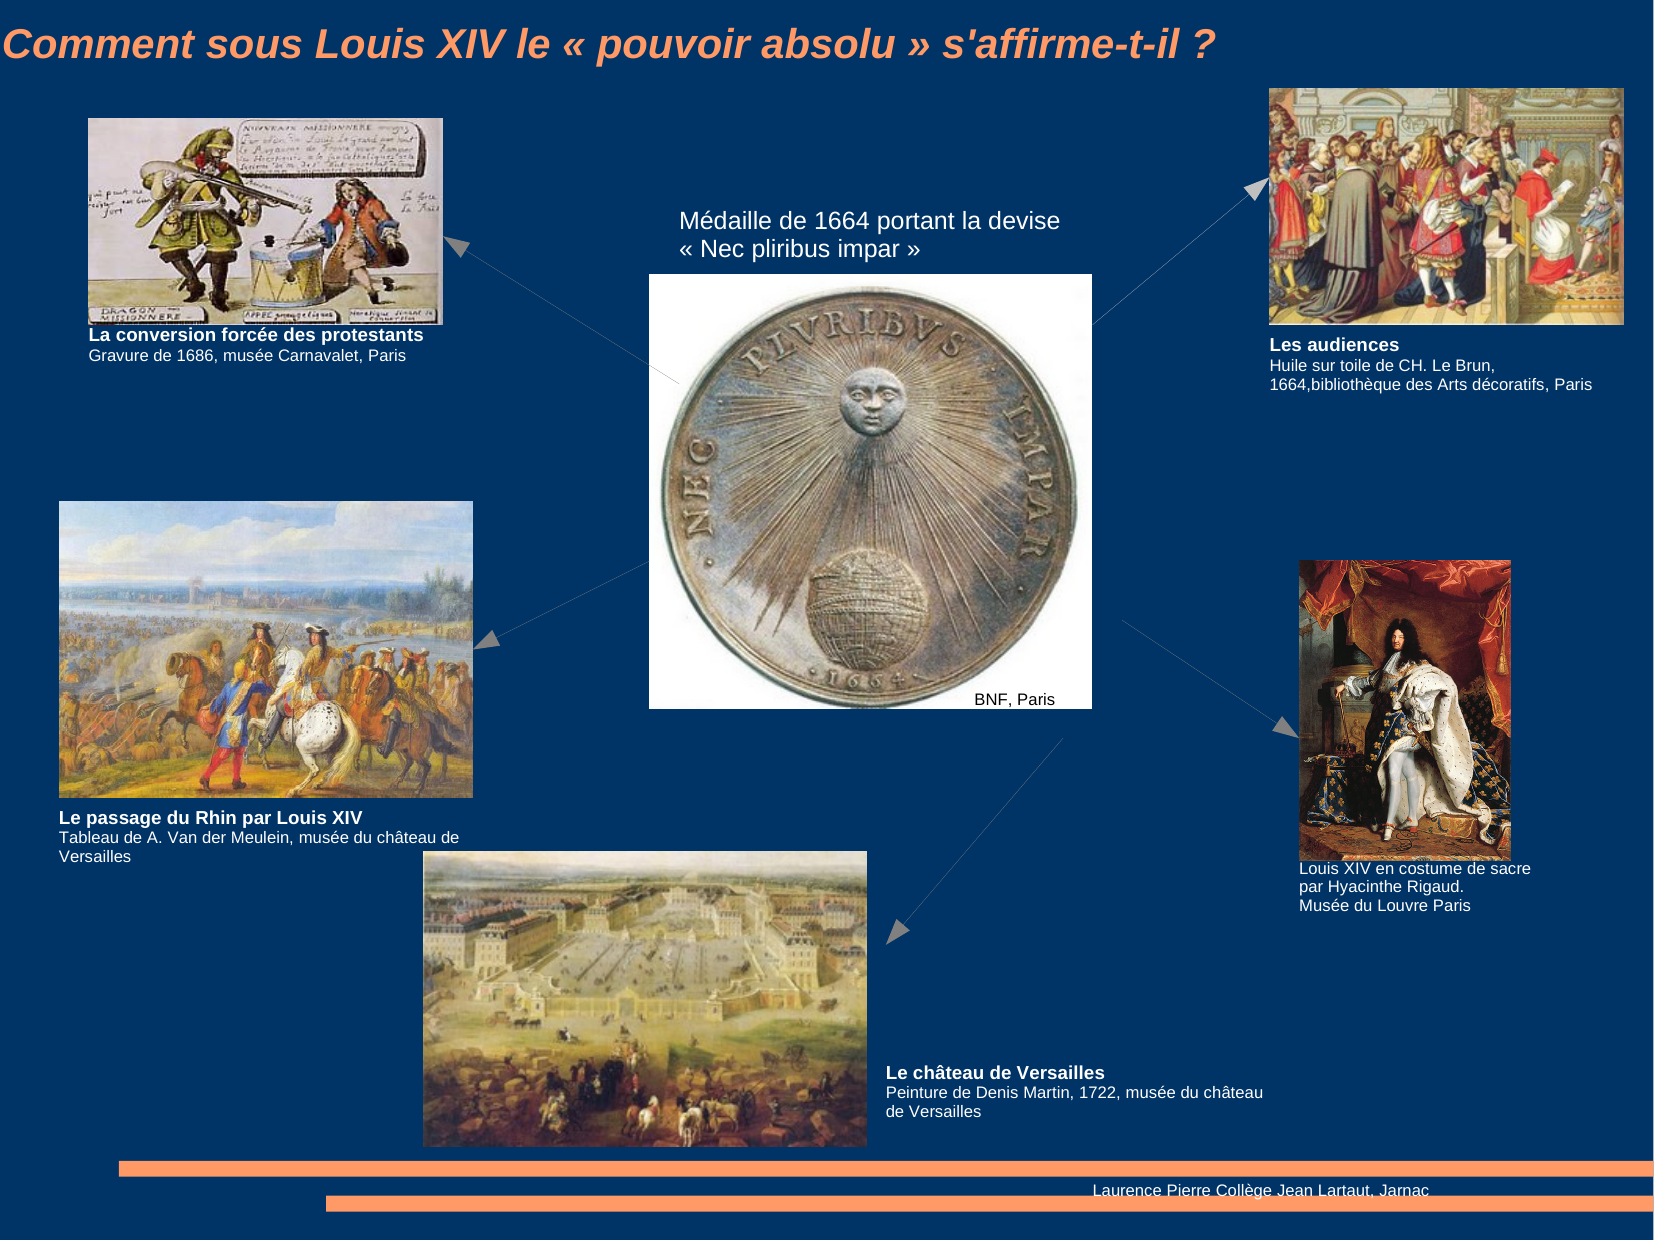

# Comment sous Louis XIV le « pouvoir absolu » s'affirme-t-il ?
Médaille de 1664 portant la devise « Nec pliribus impar »
La conversion forcée des protestants
Gravure de 1686, musée Carnavalet, Paris
Les audiences
Huile sur toile de CH. Le Brun, 1664,bibliothèque des Arts décoratifs, Paris
BNF, Paris
Le passage du Rhin par Louis XIV
Tableau de A. Van der Meulein, musée du château de Versailles
Louis XIV en costume de sacre par Hyacinthe Rigaud.
Musée du Louvre Paris
Le château de Versailles
Peinture de Denis Martin, 1722, musée du château de Versailles
Laurence Pierre Collège Jean Lartaut, Jarnac